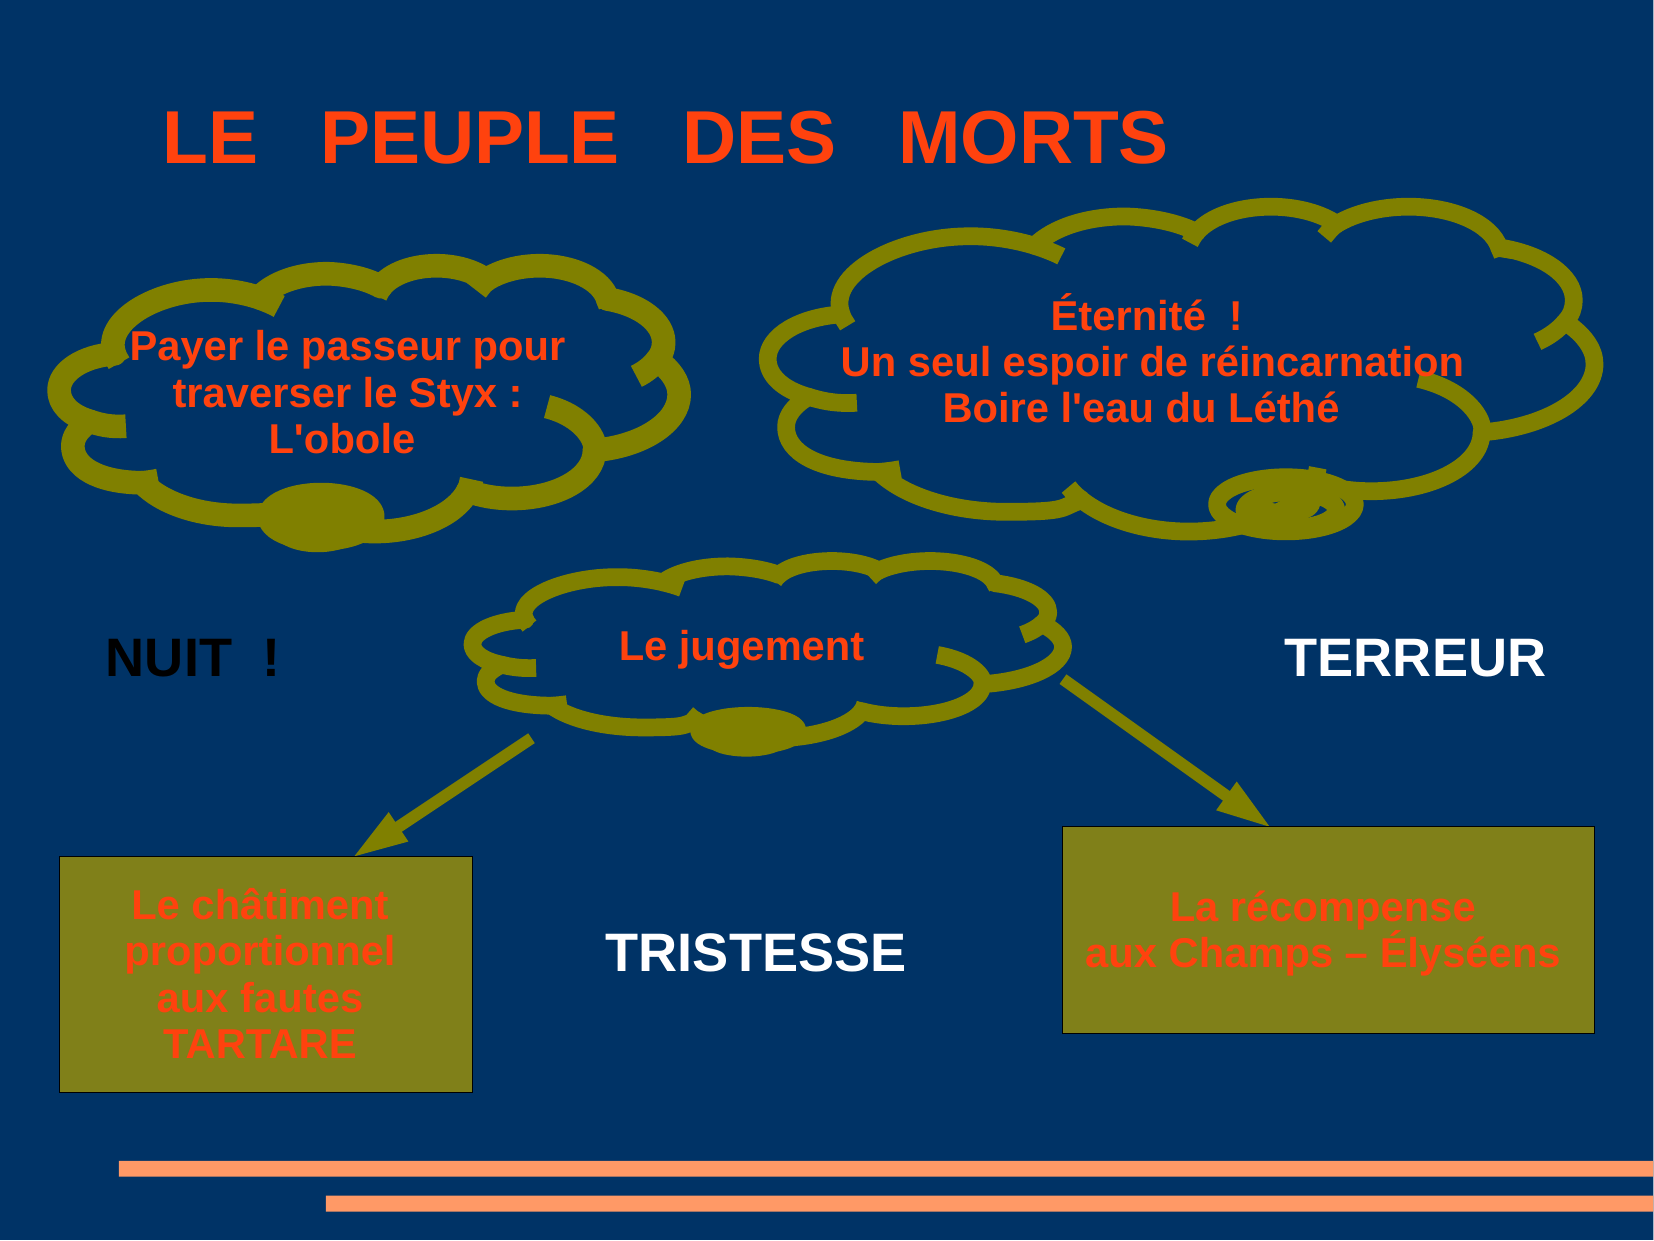

LE PEUPLE DES MORTS
Éternité !
Un seul espoir de réincarnation
Boire l'eau du Léthé
Payer le passeur pour
traverser le Styx :
L'obole
Le jugement
NUIT !
TERREUR
La récompense
aux Champs – Élyséens
Le châtiment
proportionnel
aux fautes
TARTARE
TRISTESSE